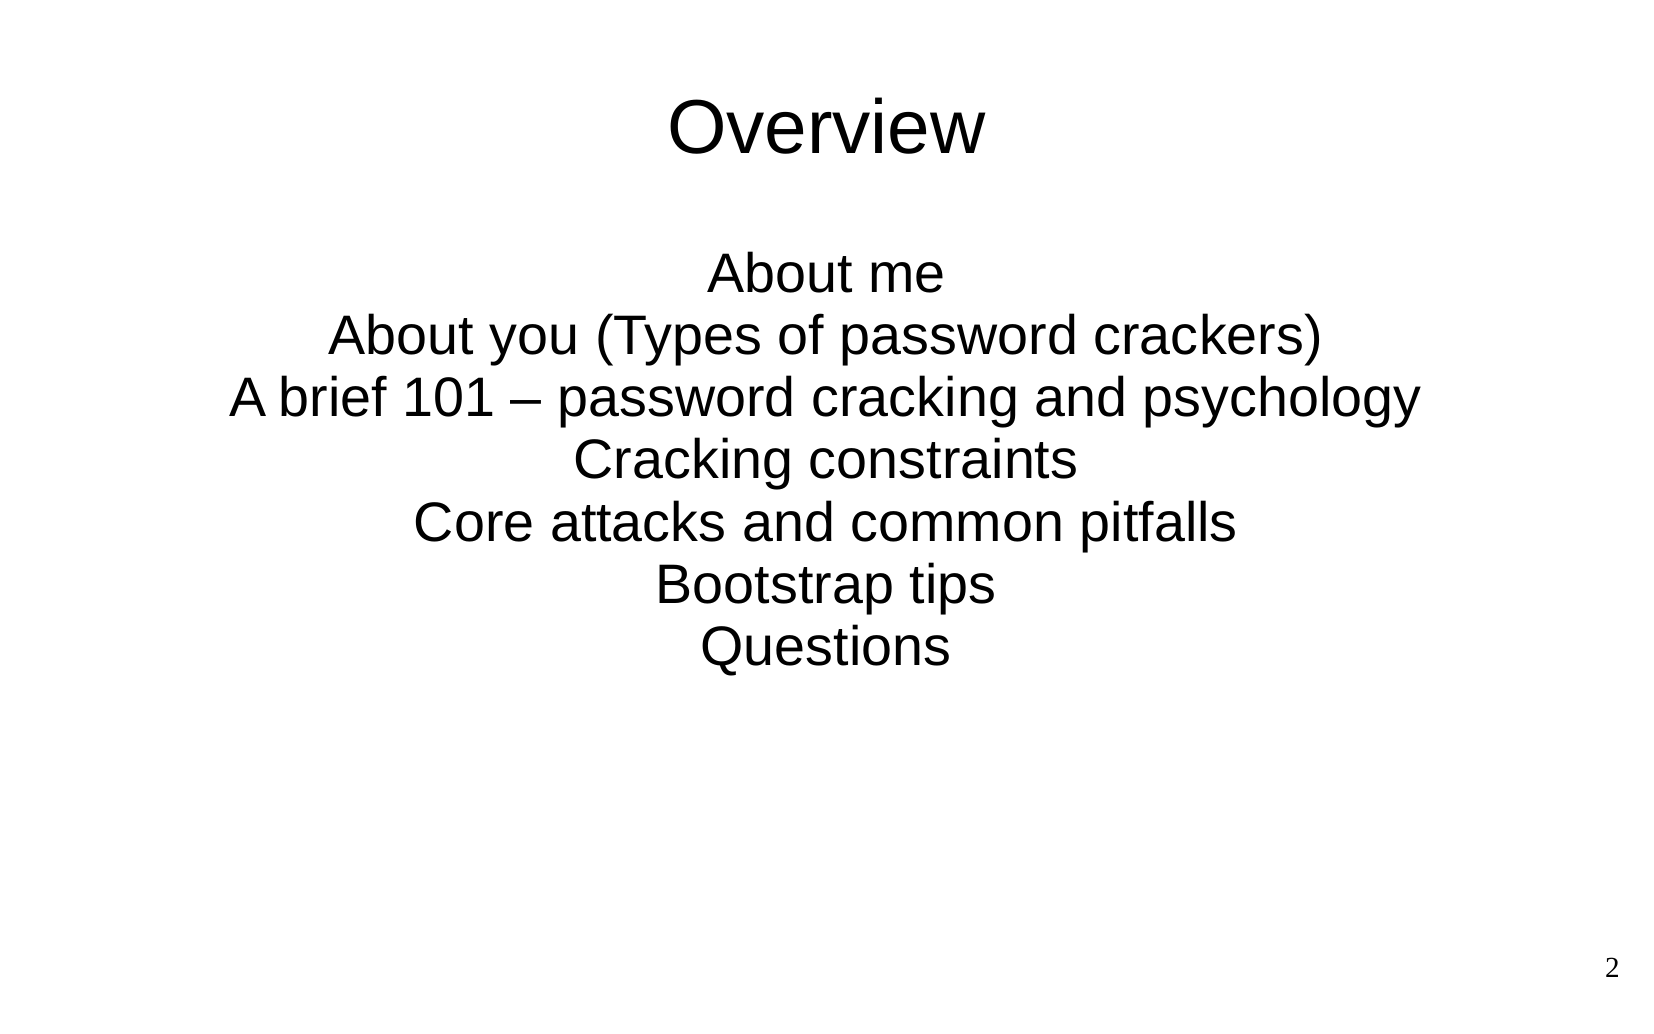

# Overview
About me
About you (Types of password crackers)
A brief 101 – password cracking and psychology
Cracking constraints
Core attacks and common pitfalls
Bootstrap tips
Questions